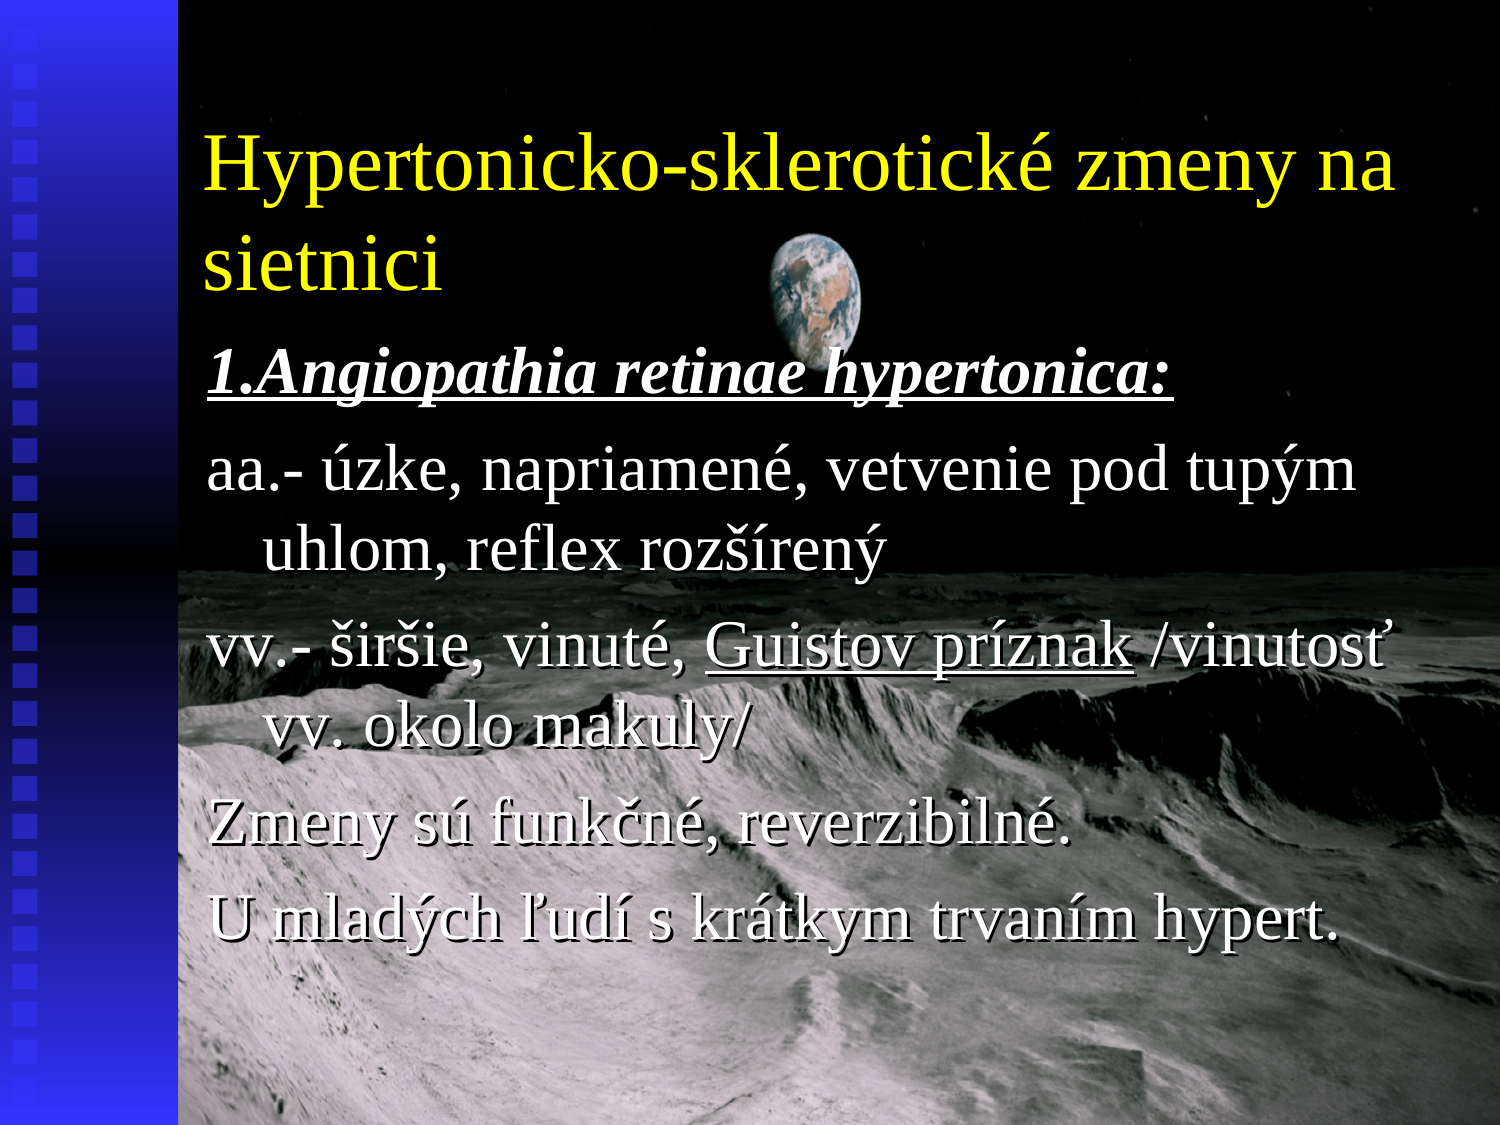

# Hypertonicko-sklerotické zmeny na sietnici
1.Angiopathia retinae hypertonica:
aa.- úzke, napriamené, vetvenie pod tupým uhlom, reflex rozšírený
vv.- širšie, vinuté, Guistov príznak /vinutosť vv. okolo makuly/
Zmeny sú funkčné, reverzibilné.
U mladých ľudí s krátkym trvaním hypert.